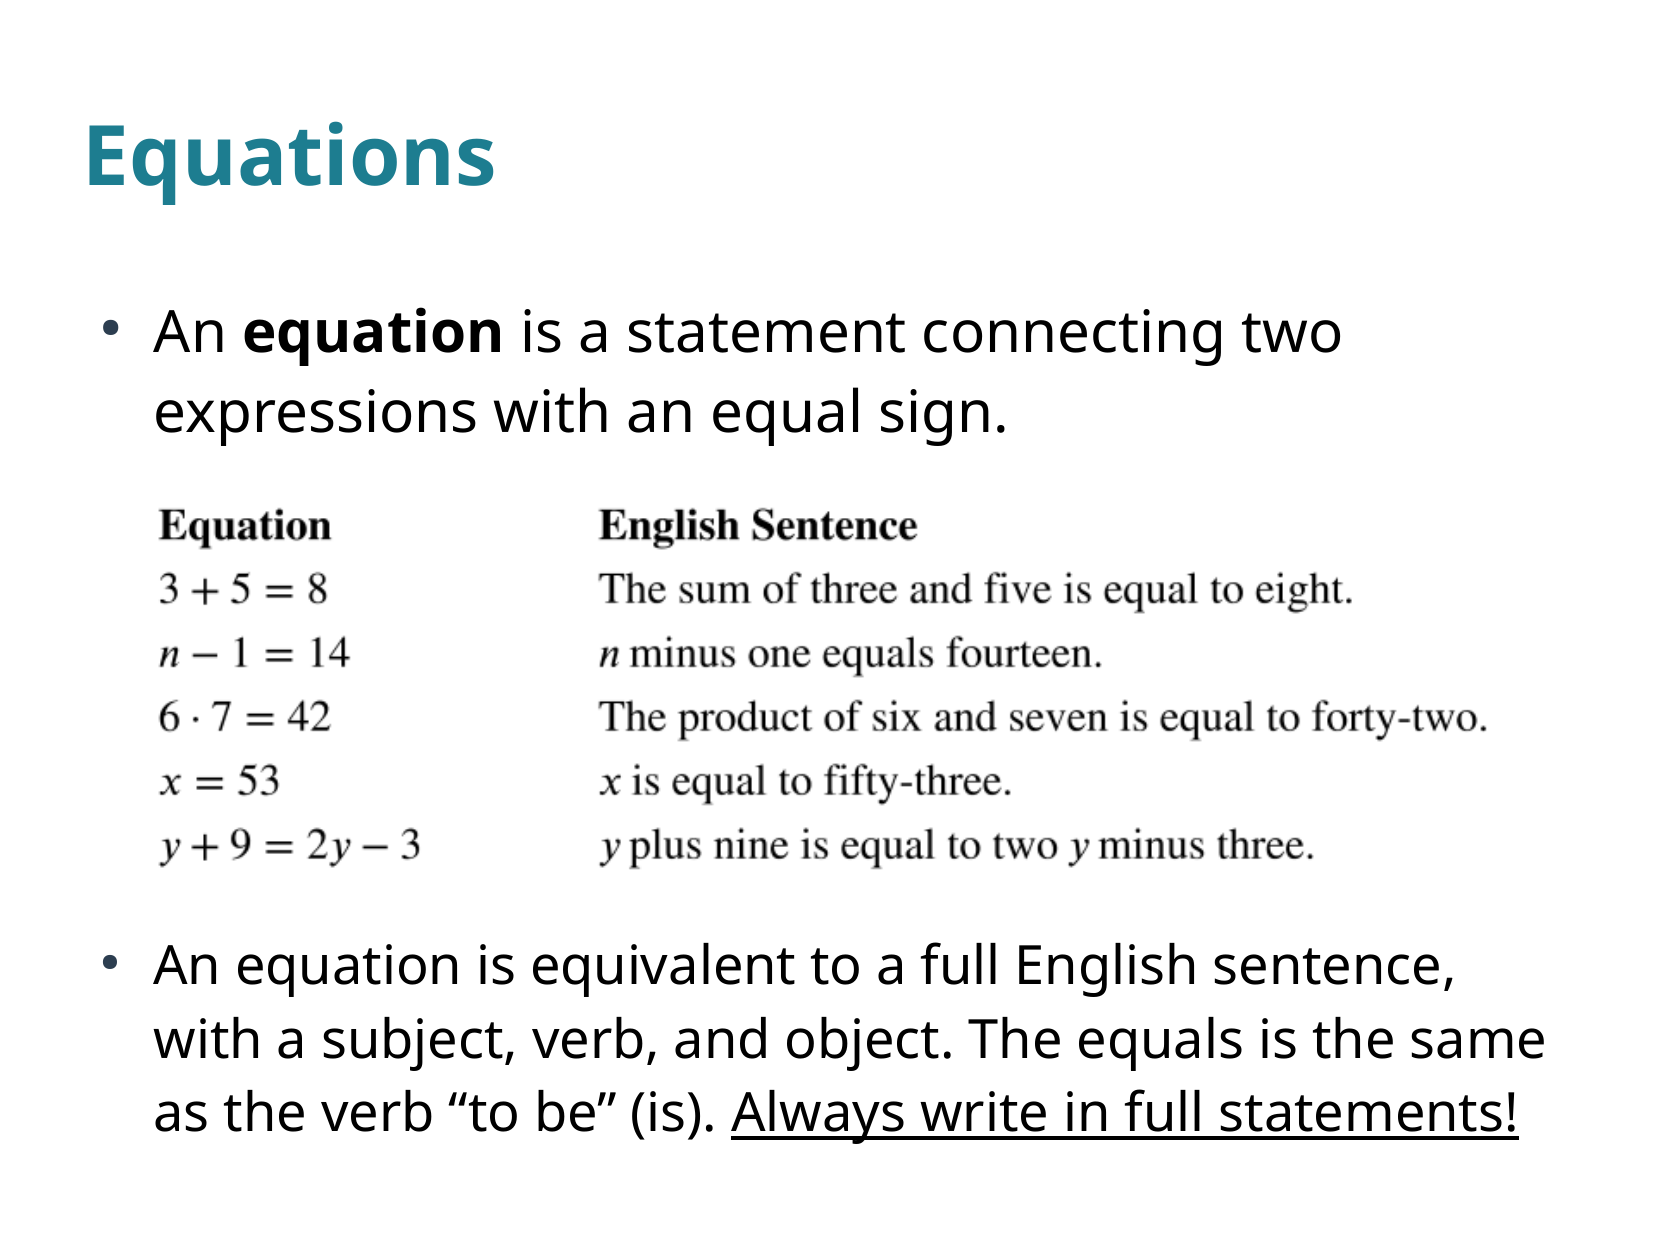

# Equations
An equation is a statement connecting two expressions with an equal sign.
An equation is equivalent to a full English sentence, with a subject, verb, and object. The equals is the same as the verb “to be” (is). Always write in full statements!